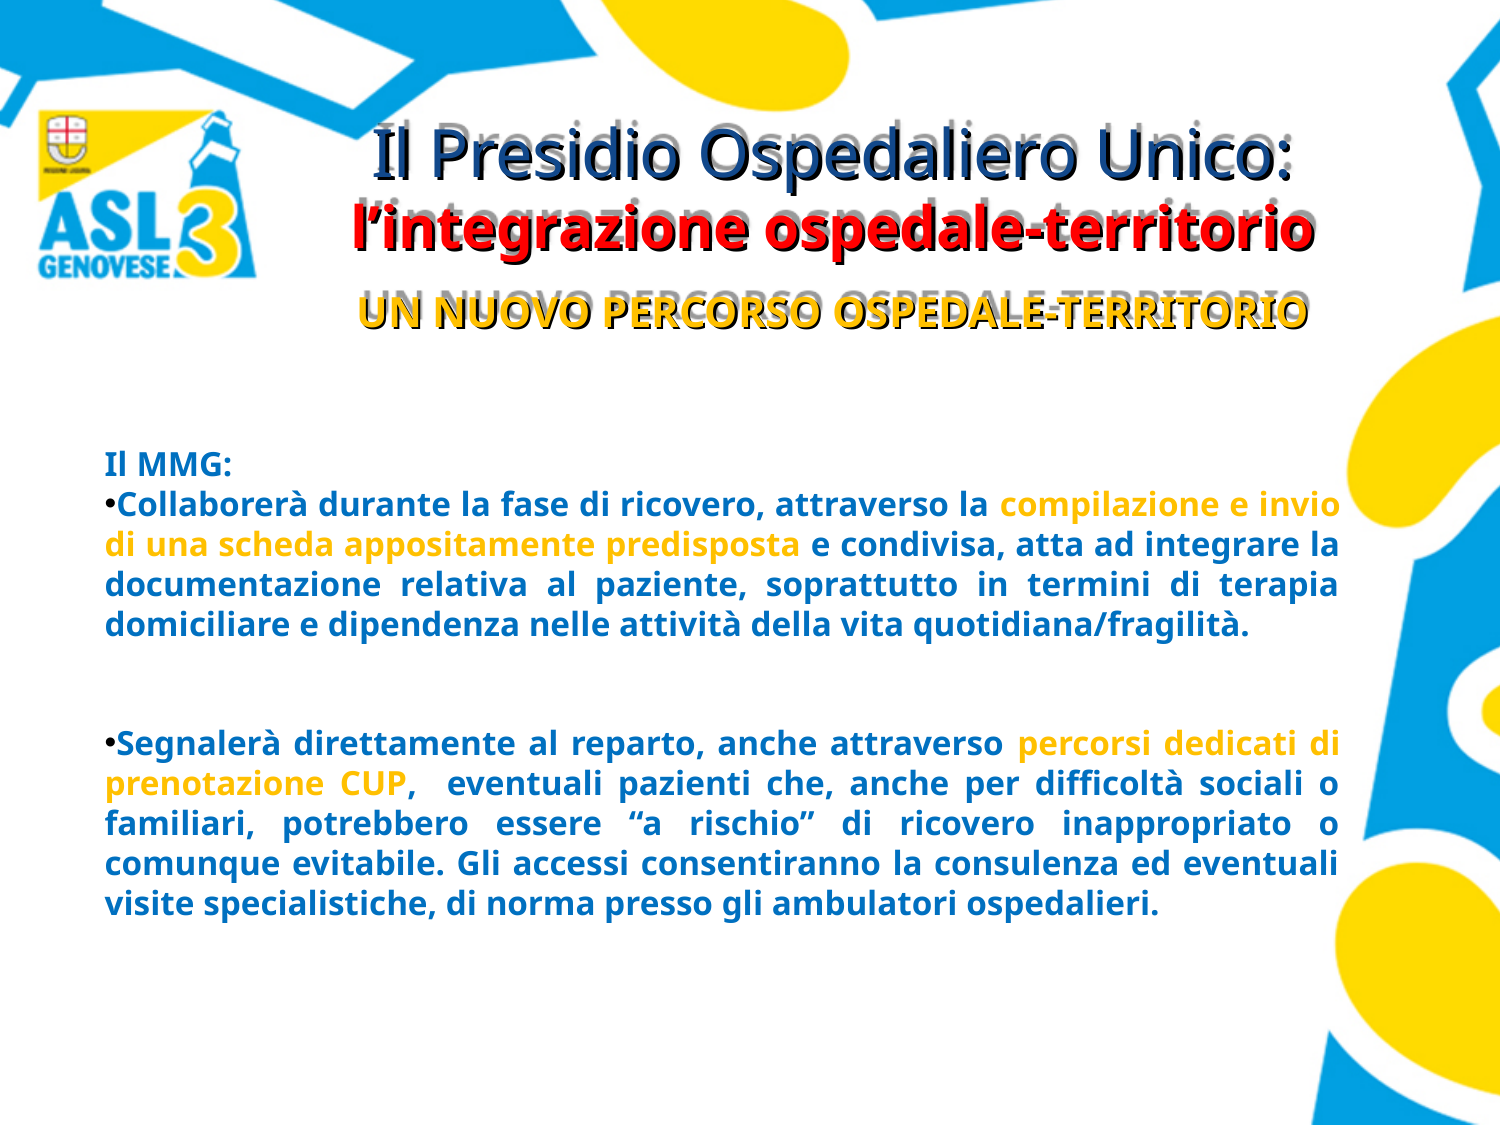

Il Presidio Ospedaliero Unico:
l’integrazione ospedale-territorio
UN NUOVO PERCORSO OSPEDALE-TERRITORIO
Il MMG:
Collaborerà durante la fase di ricovero, attraverso la compilazione e invio di una scheda appositamente predisposta e condivisa, atta ad integrare la documentazione relativa al paziente, soprattutto in termini di terapia domiciliare e dipendenza nelle attività della vita quotidiana/fragilità.
Segnalerà direttamente al reparto, anche attraverso percorsi dedicati di prenotazione CUP, eventuali pazienti che, anche per difficoltà sociali o familiari, potrebbero essere “a rischio” di ricovero inappropriato o comunque evitabile. Gli accessi consentiranno la consulenza ed eventuali visite specialistiche, di norma presso gli ambulatori ospedalieri.